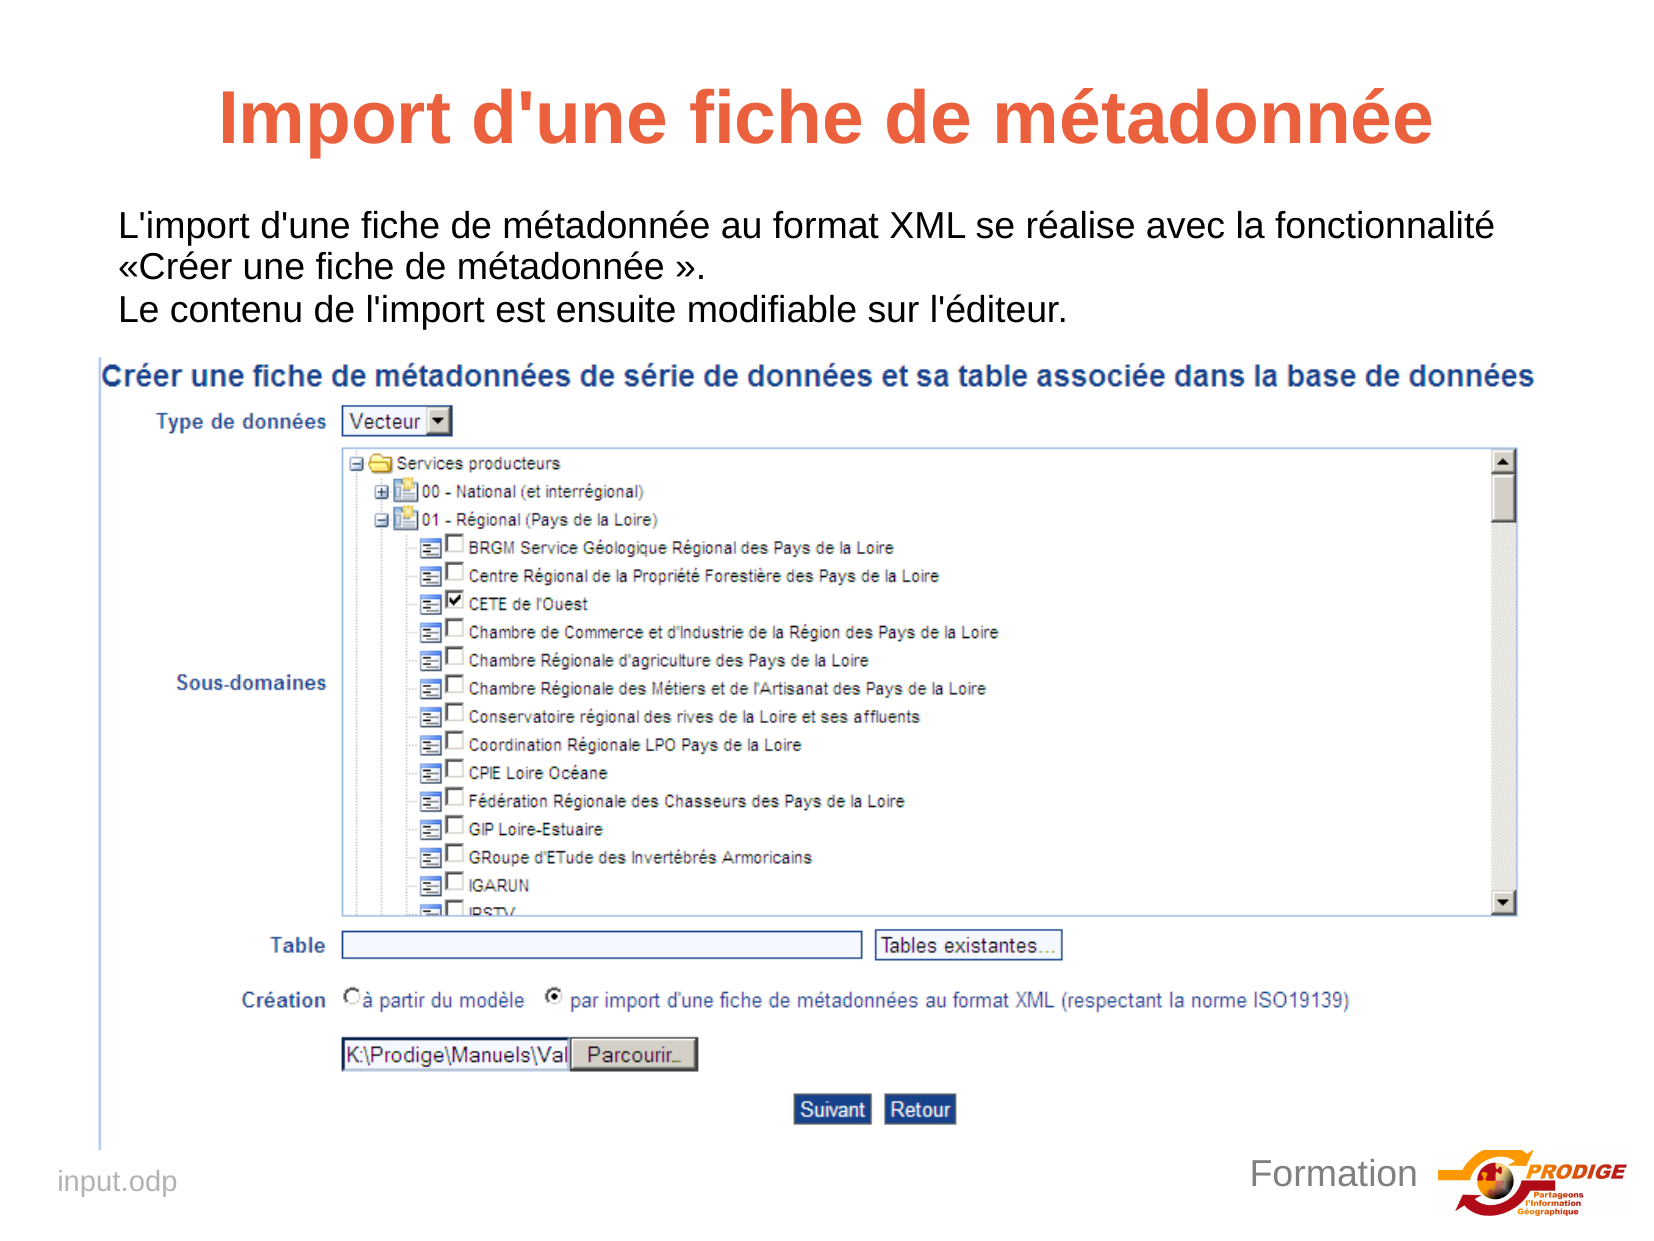

# Import d'une fiche de métadonnée
L'import d'une fiche de métadonnée au format XML se réalise avec la fonctionnalité
«Créer une fiche de métadonnée ».
Le contenu de l'import est ensuite modifiable sur l'éditeur.